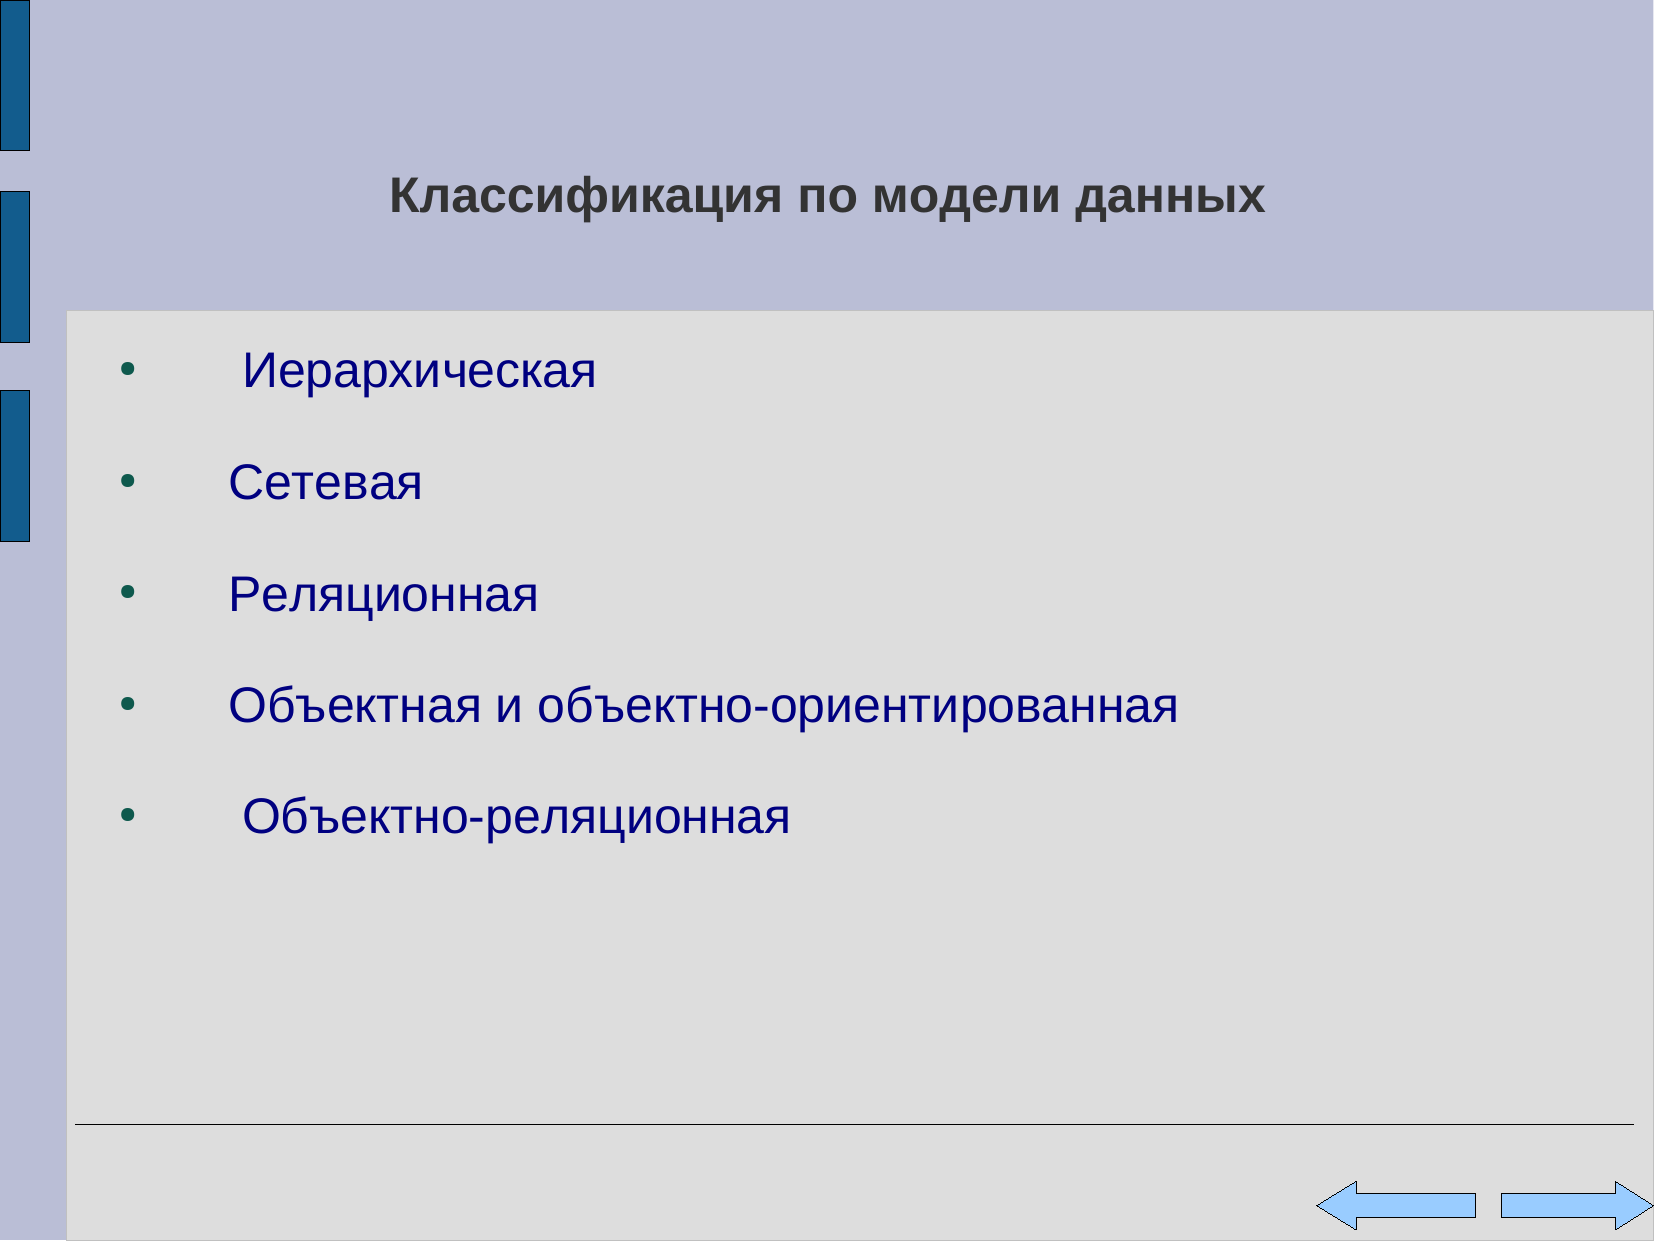

# Классификация по модели данных
 Иерархическая
 Сетевая
 Реляционная
 Объектная и объектно-ориентированная
 Объектно-реляционная